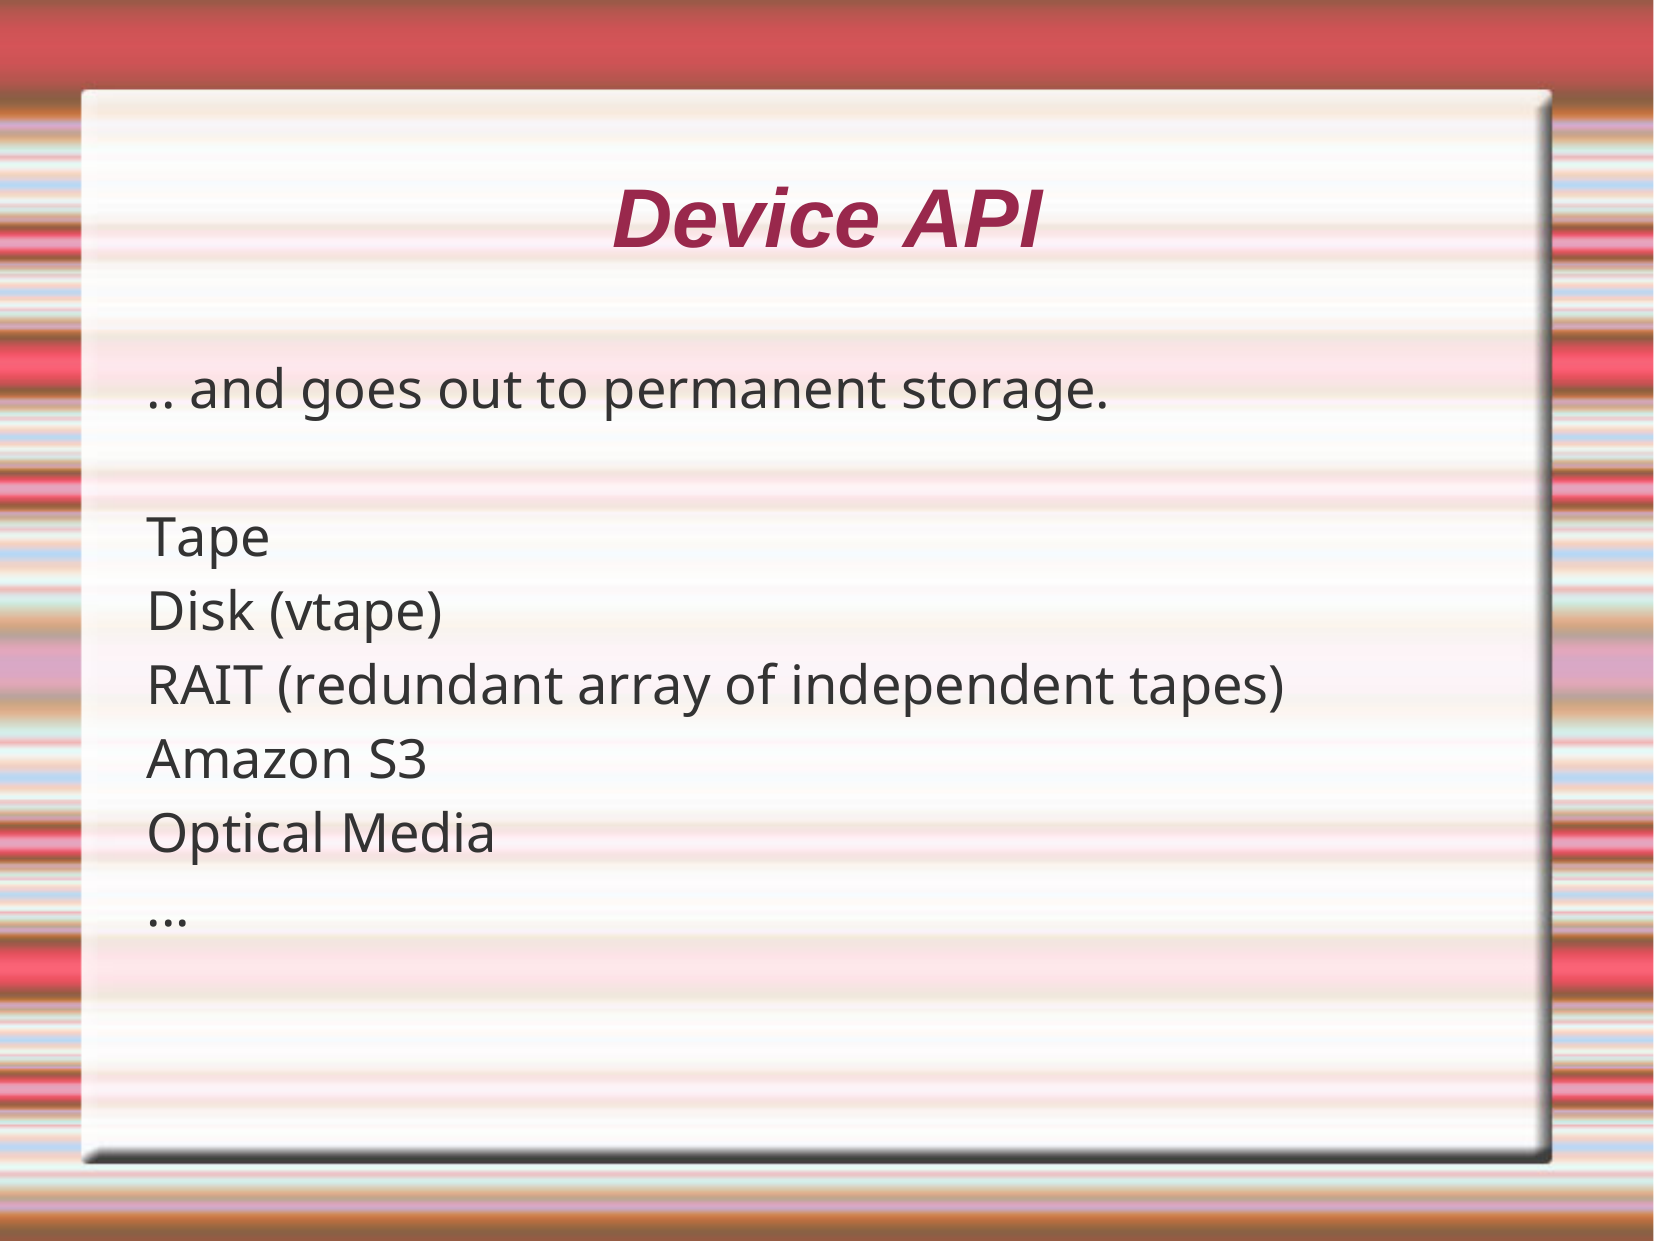

# Device API
.. and goes out to permanent storage.
Tape
Disk (vtape)
RAIT (redundant array of independent tapes)
Amazon S3
Optical Media
...